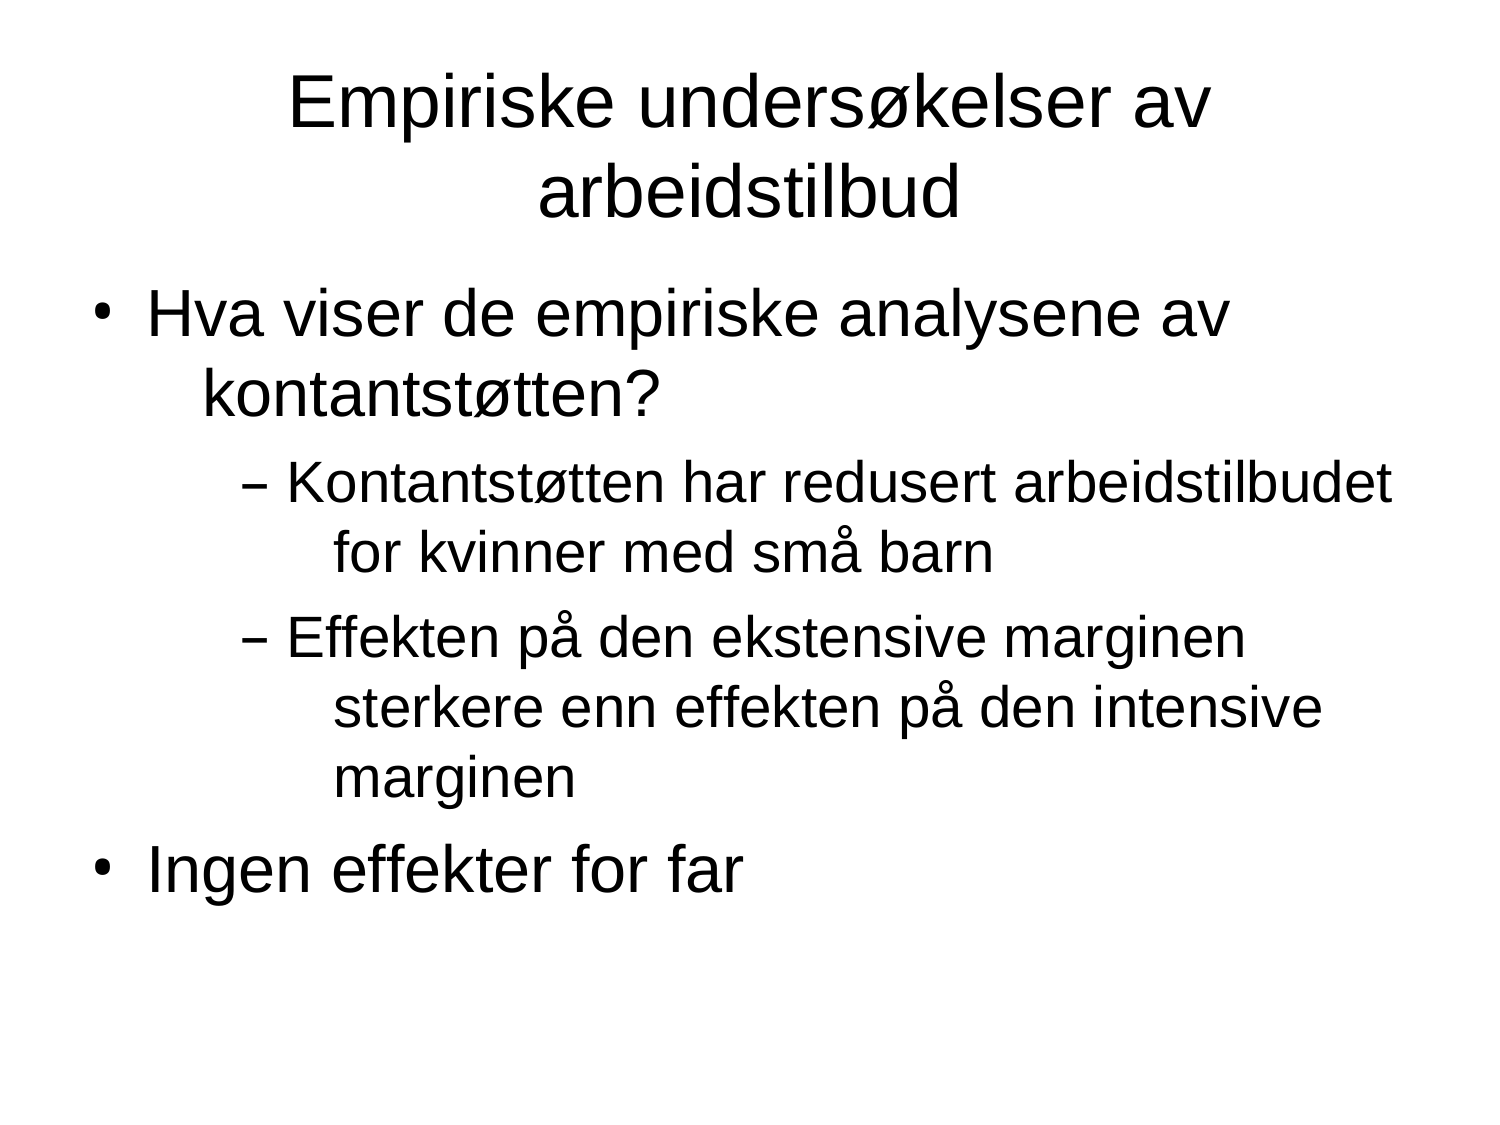

# Empiriske undersøkelser av arbeidstilbud
Hva viser de empiriske analysene av kontantstøtten?
Kontantstøtten har redusert arbeidstilbudet for kvinner med små barn
Effekten på den ekstensive marginen sterkere enn effekten på den intensive marginen
Ingen effekter for far